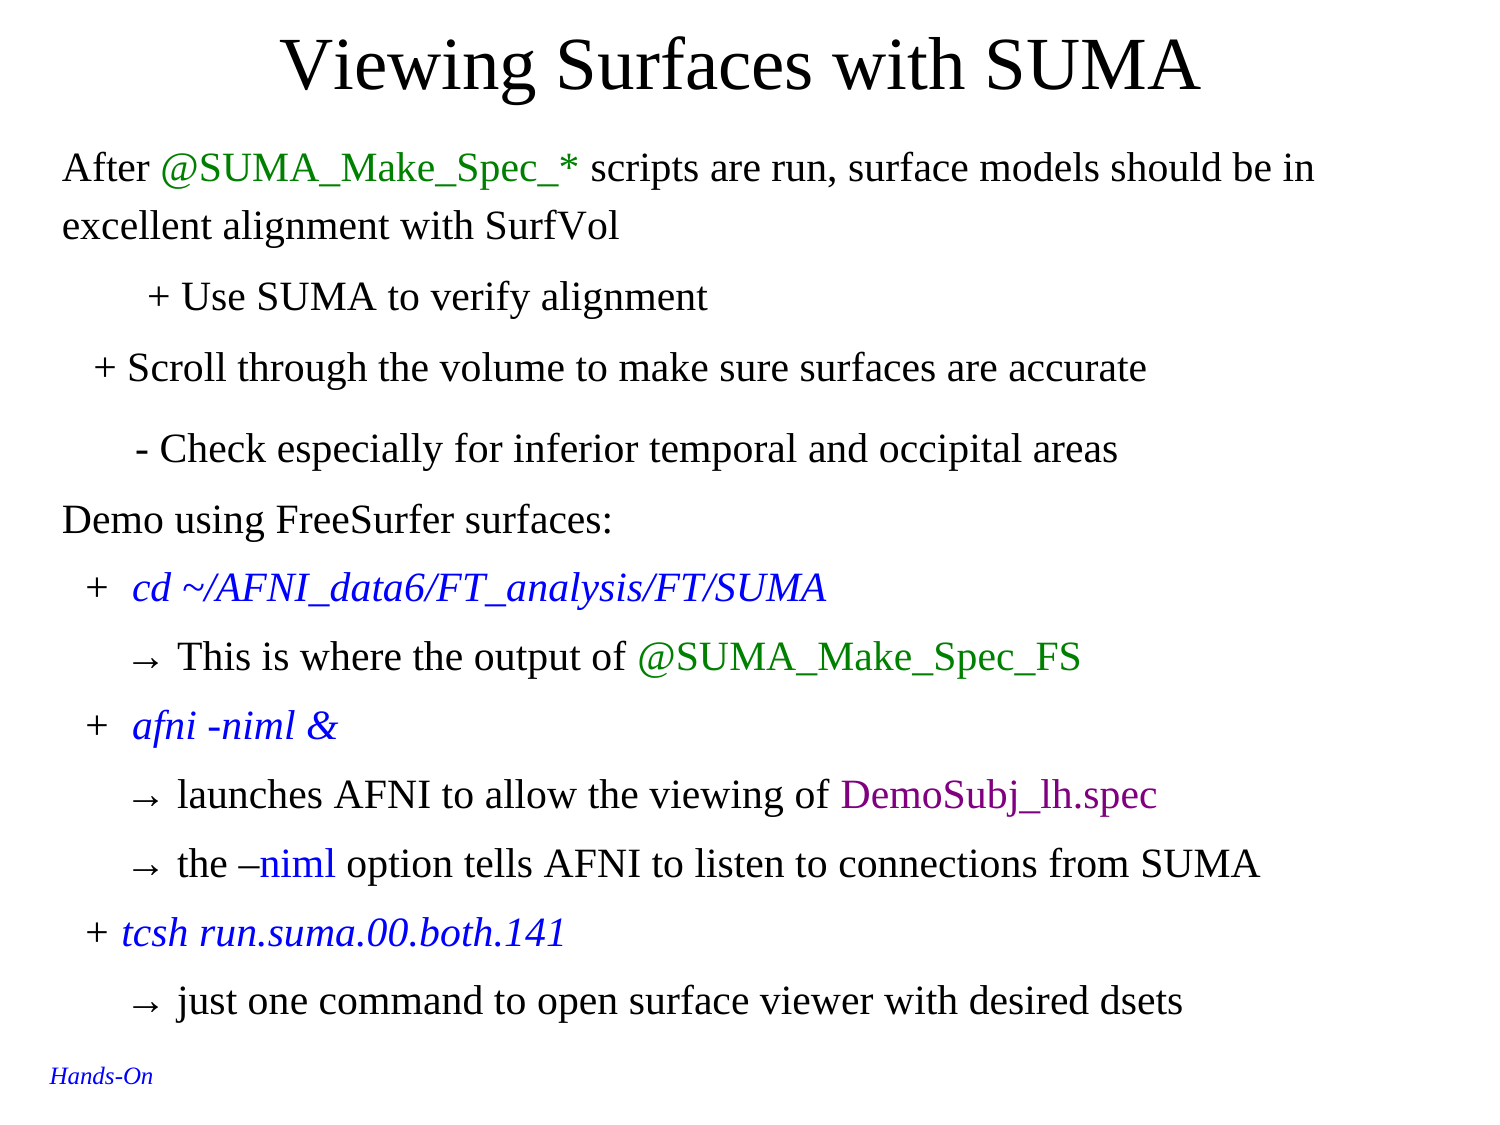

# Viewing Surfaces with SUMA
After @SUMA_Make_Spec_* scripts are run, surface models should be in excellent alignment with SurfVol
	 + Use SUMA to verify alignment
 + Scroll through the volume to make sure surfaces are accurate
 - Check especially for inferior temporal and occipital areas
Demo using FreeSurfer surfaces:
 + cd ~/AFNI_data6/FT_analysis/FT/SUMA
 → This is where the output of @SUMA_Make_Spec_FS resides
 + afni -niml &
 → launches AFNI to allow the viewing of DemoSubj_lh.spec
 → the –niml option tells AFNI to listen to connections from SUMA
 + tcsh run.suma.00.both.141
 → just one command to open surface viewer with desired dsets
After @SUMA_Make_Spec_* scripts are run, surface models should be in excellent alignment with SurfVol
Use SUMA to verify alignment
Scroll through the volume to make sure surfaces are accurate
Check especially for inferior temporal and occipital areas
Demo using FreeSurfer surfaces:
cd ~/AFNI_data6/FT_analysis/FT/SUMA
This is where the output of @SUMA_Make_Spec_FS resides
afni –niml &
launches AFNI to allow the viewing of DemoSubj_lh.spec
the –niml option tells AFNI to listen to connections from SUMA
tcsh run.suma.00.both.141
Hands-On